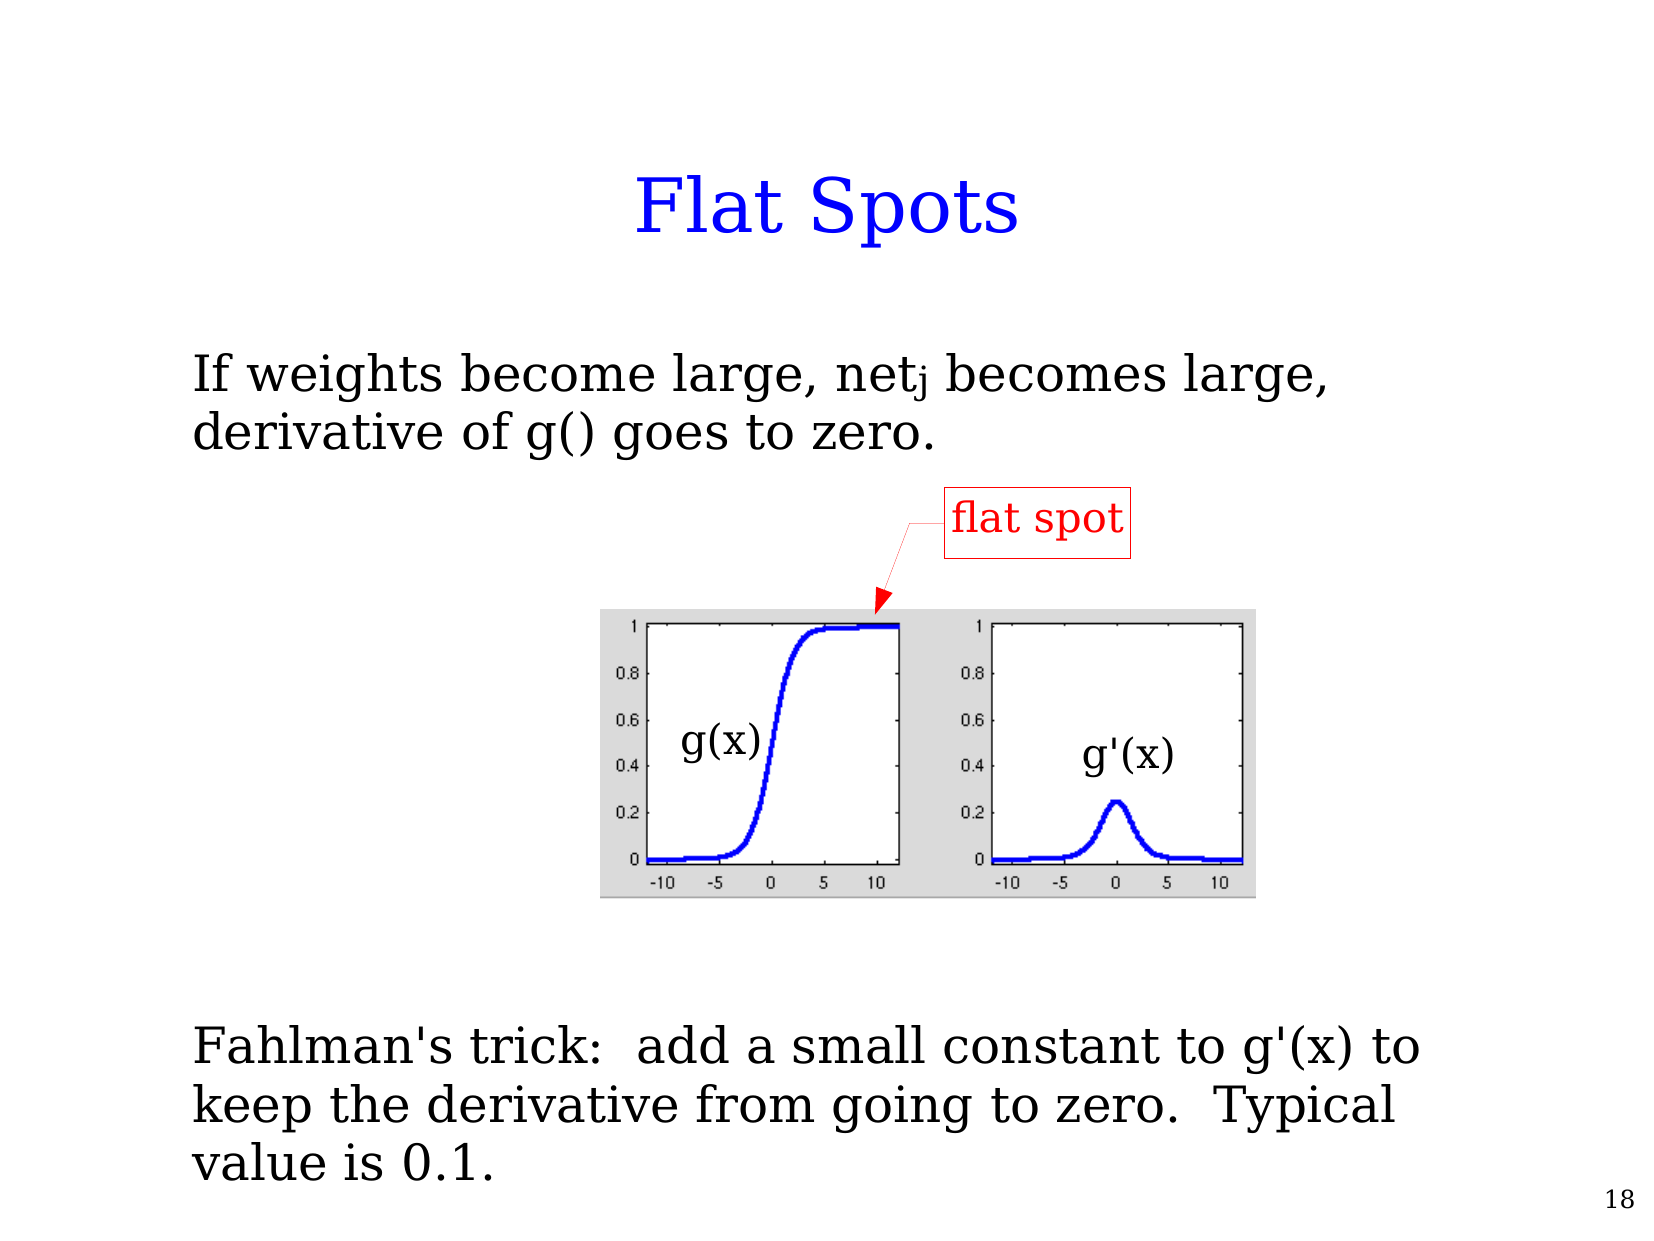

# Flat Spots
If weights become large, netj becomes large, derivative of g() goes to zero.
Fahlman's trick: add a small constant to g'(x) to keep the derivative from going to zero. Typical value is 0.1.
g(x)
g'(x)